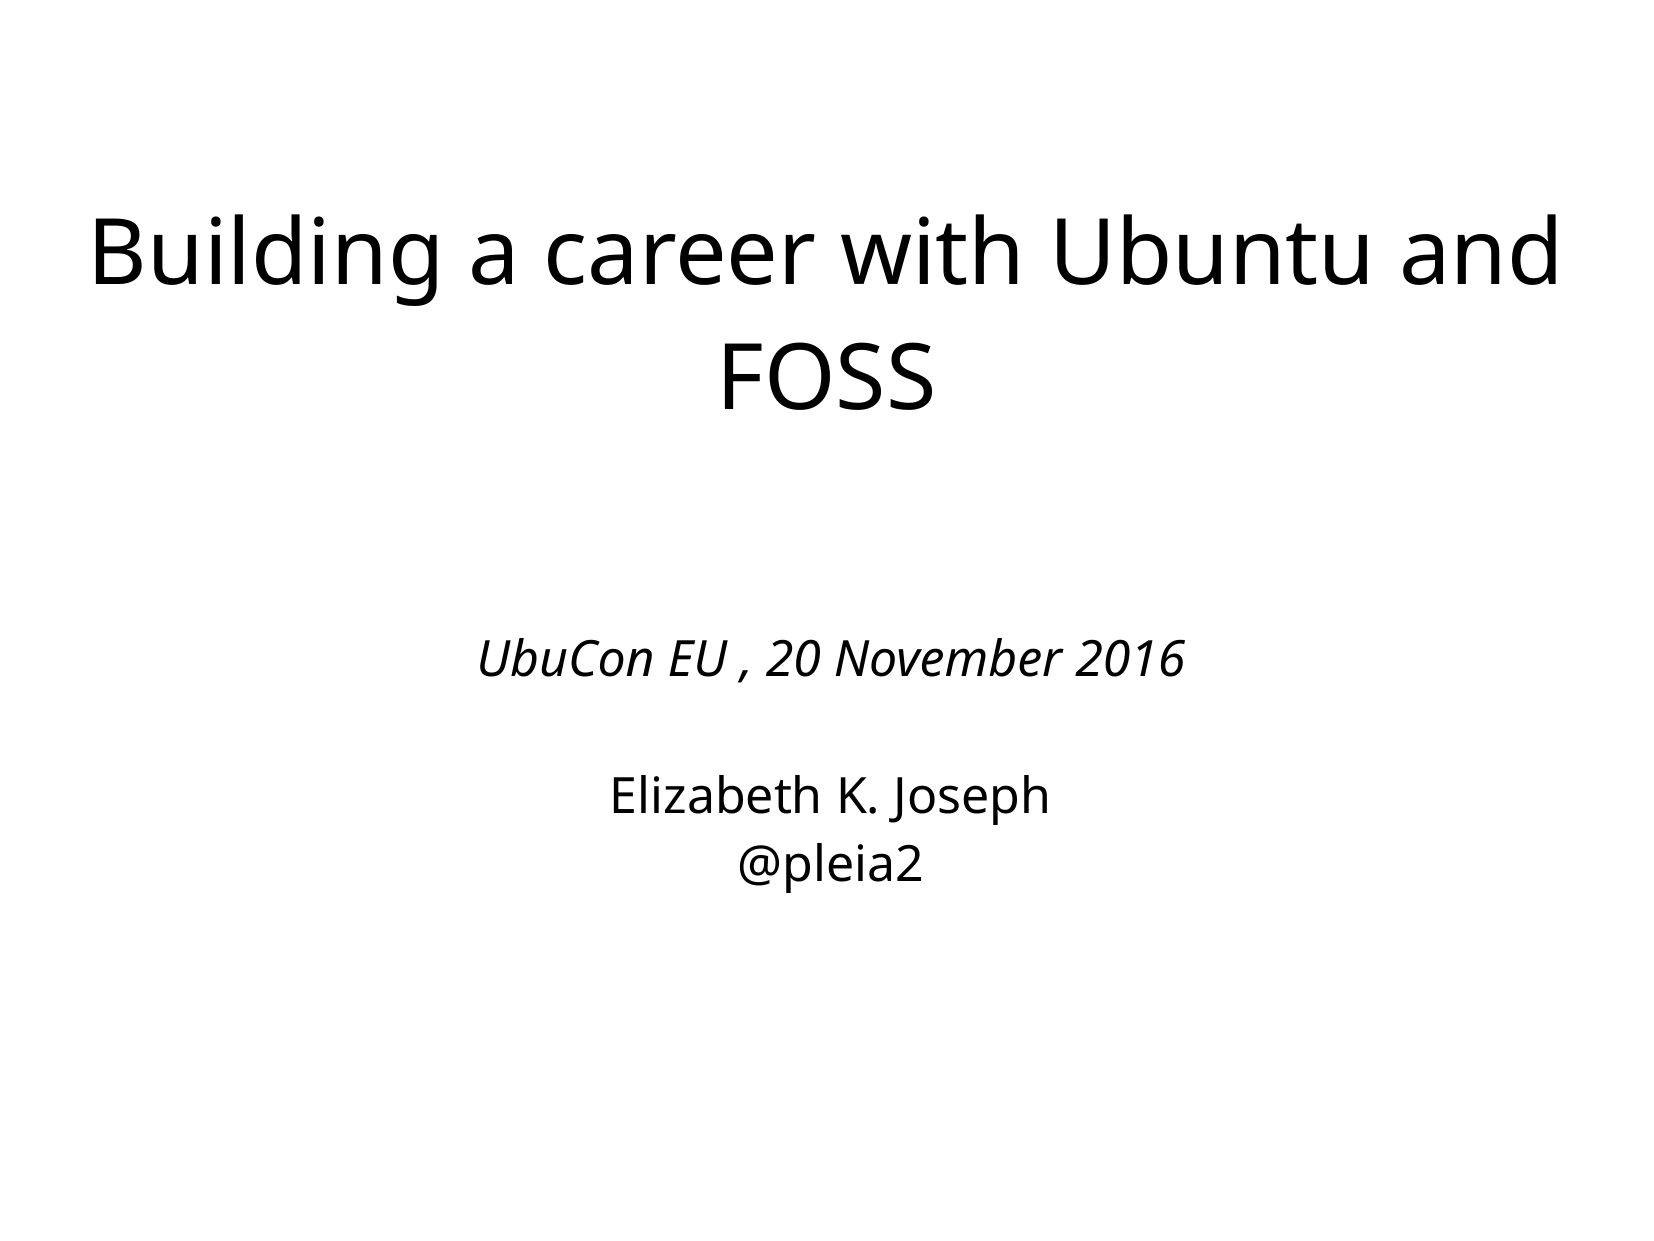

# Building a career with Ubuntu and FOSS
UbuCon EU , 20 November 2016
Elizabeth K. Joseph
@pleia2